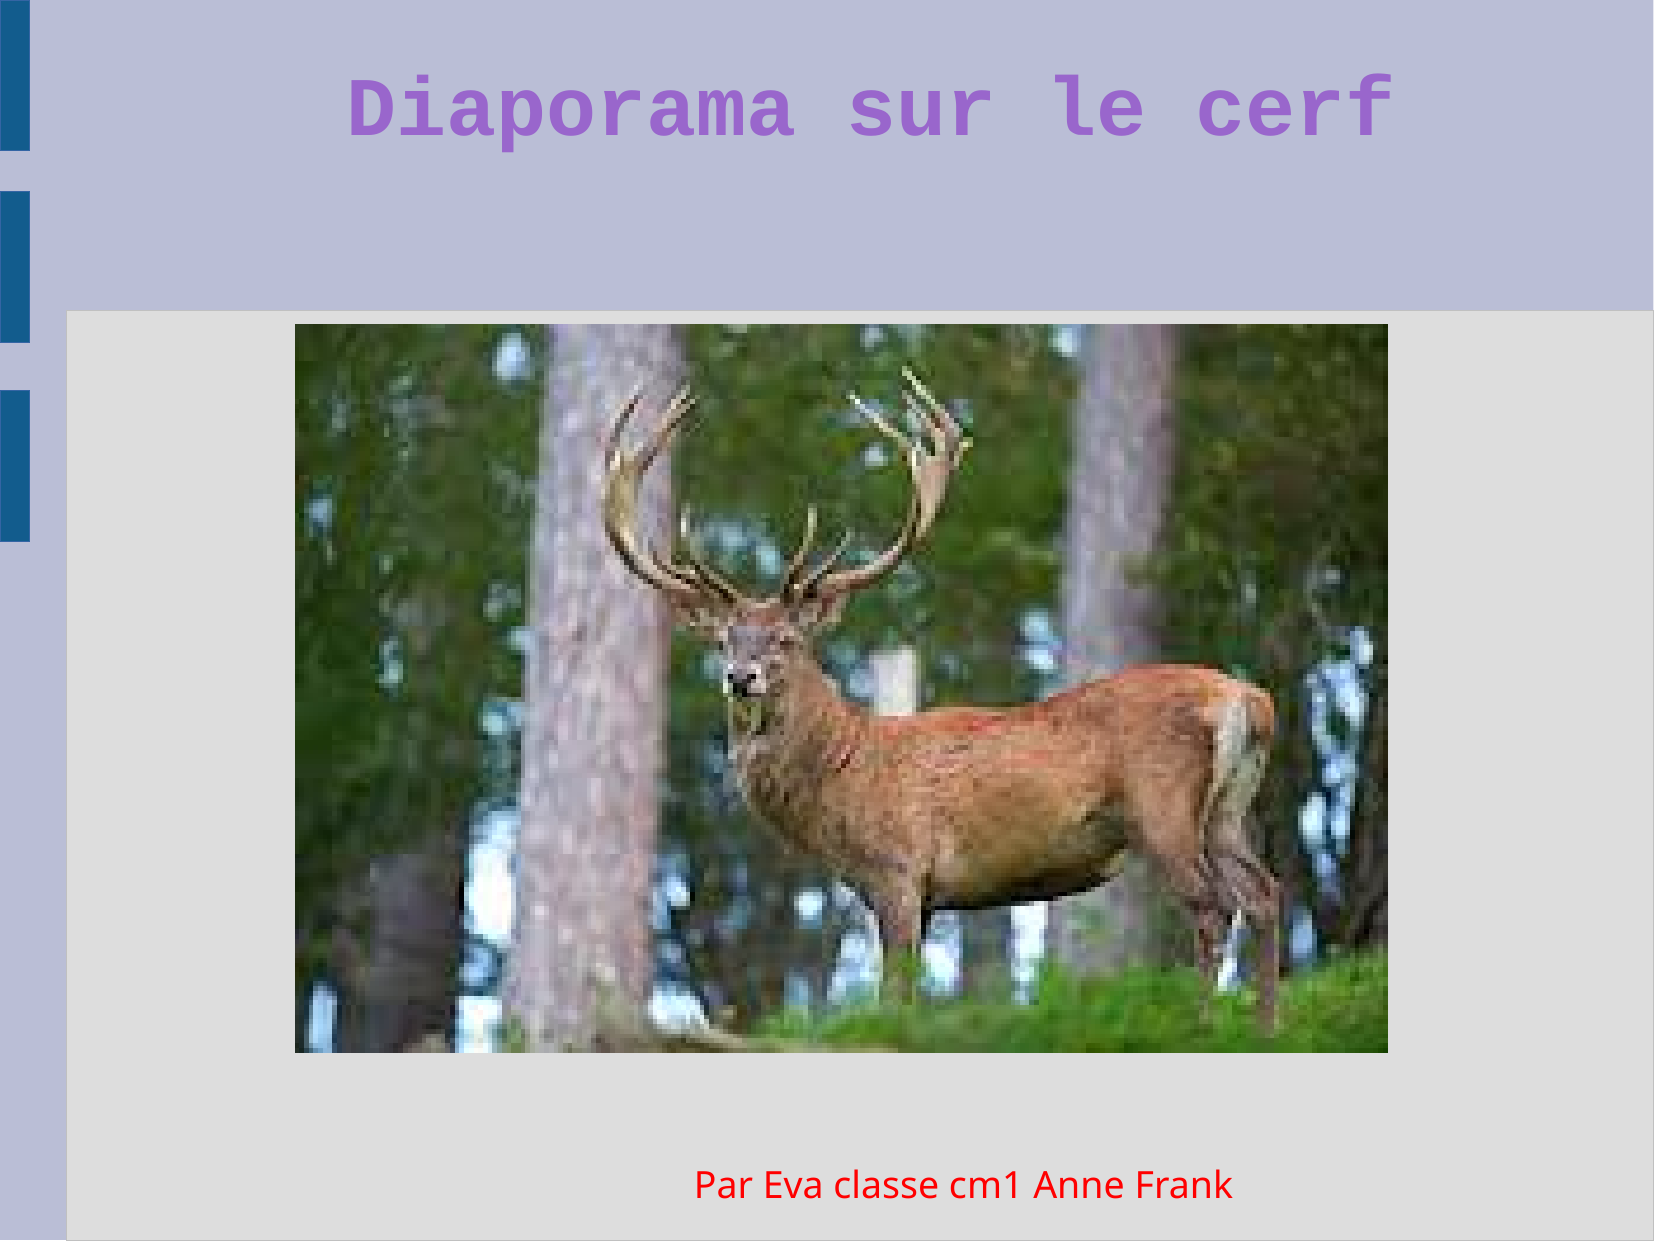

Diaporama sur le cerf
Par Eva classe cm1 Anne Frank